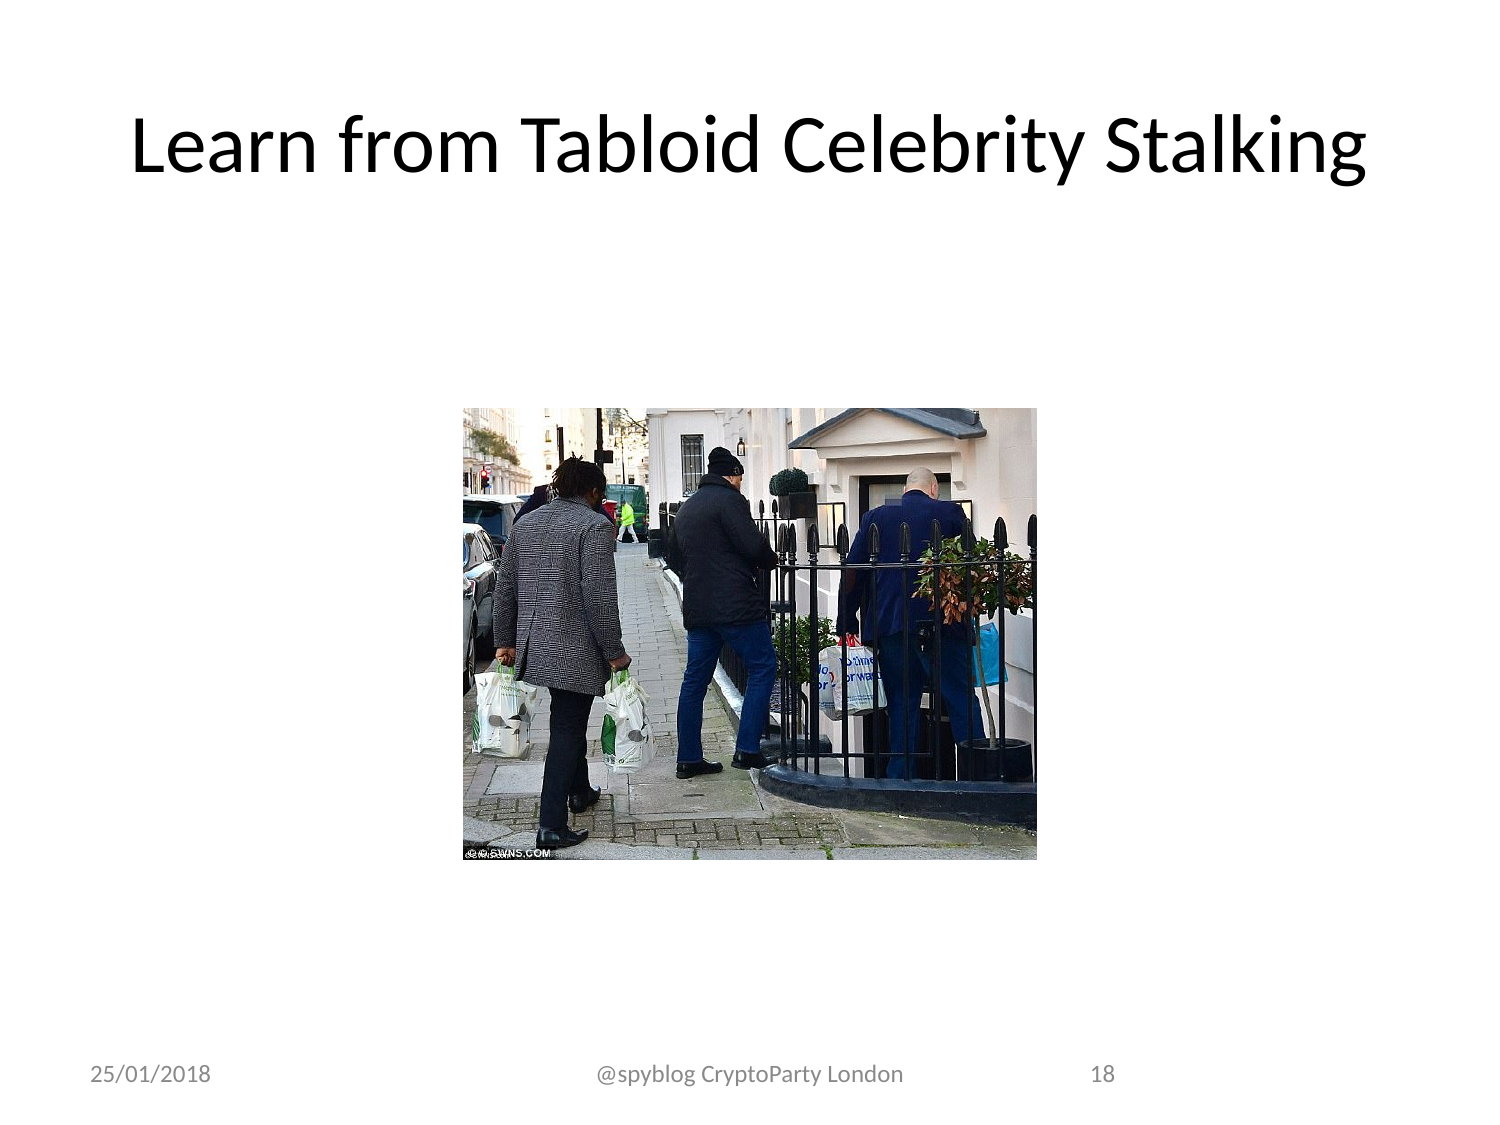

# Learn from Tabloid Celebrity Stalking
25/01/2018
@spyblog CryptoParty London
14